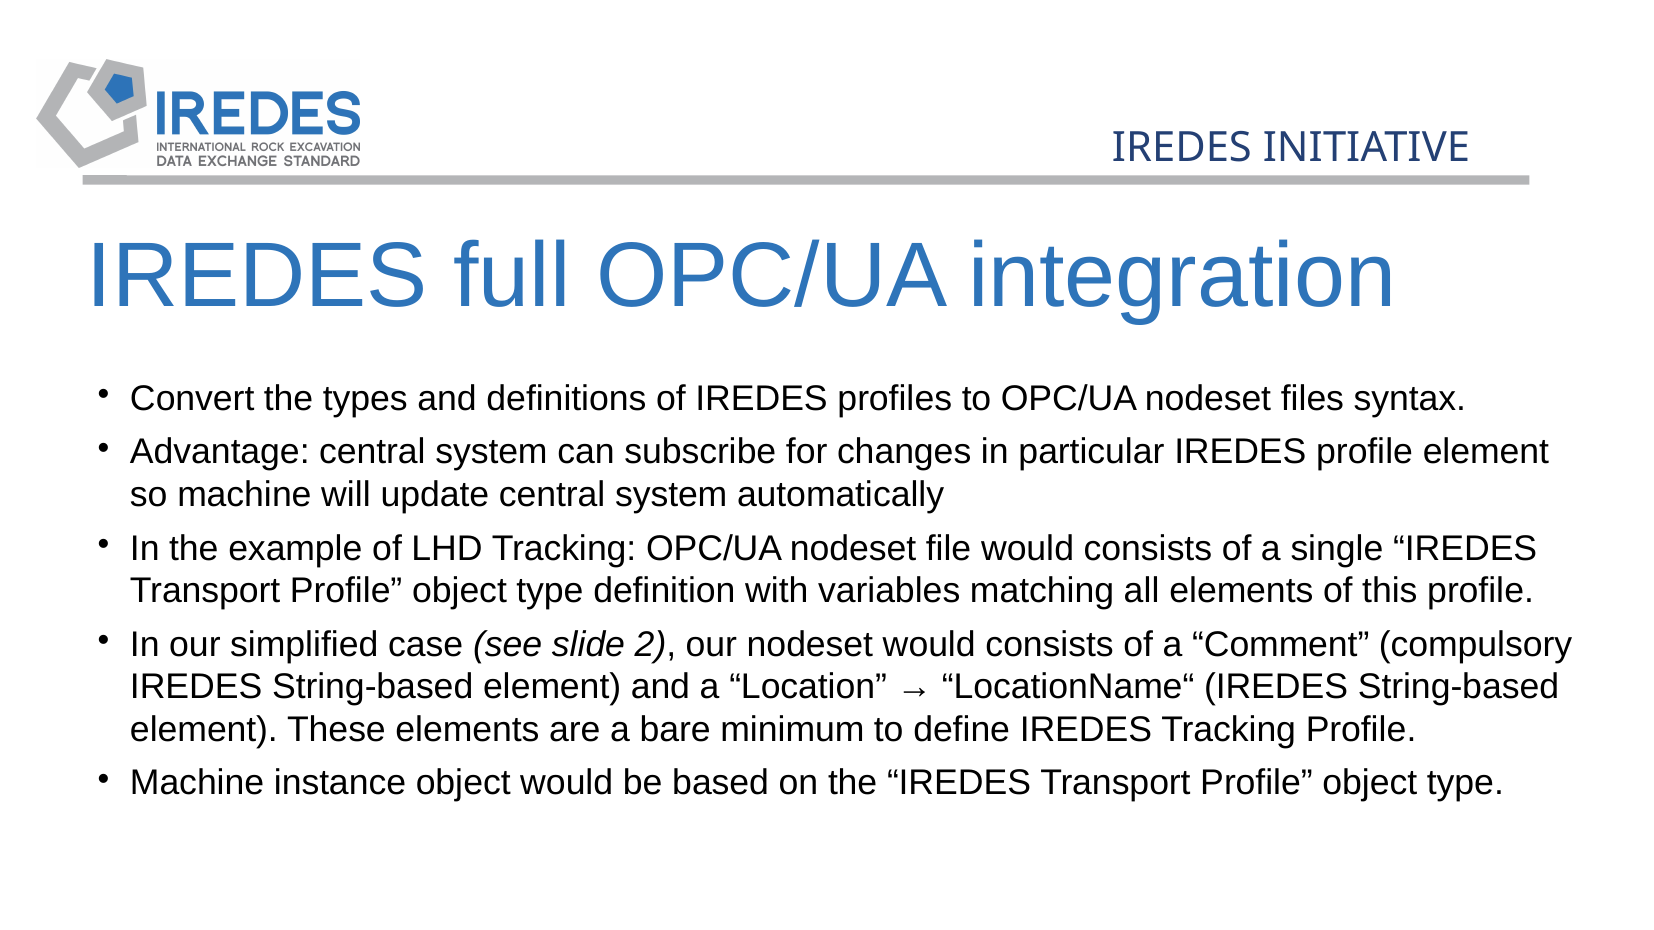

IREDES full OPC/UA integration
Convert the types and definitions of IREDES profiles to OPC/UA nodeset files syntax.
Advantage: central system can subscribe for changes in particular IREDES profile element so machine will update central system automatically
In the example of LHD Tracking: OPC/UA nodeset file would consists of a single “IREDES Transport Profile” object type definition with variables matching all elements of this profile.
In our simplified case (see slide 2), our nodeset would consists of a “Comment” (compulsory IREDES String-based element) and a “Location” → “LocationName“ (IREDES String-based element). These elements are a bare minimum to define IREDES Tracking Profile.
Machine instance object would be based on the “IREDES Transport Profile” object type.